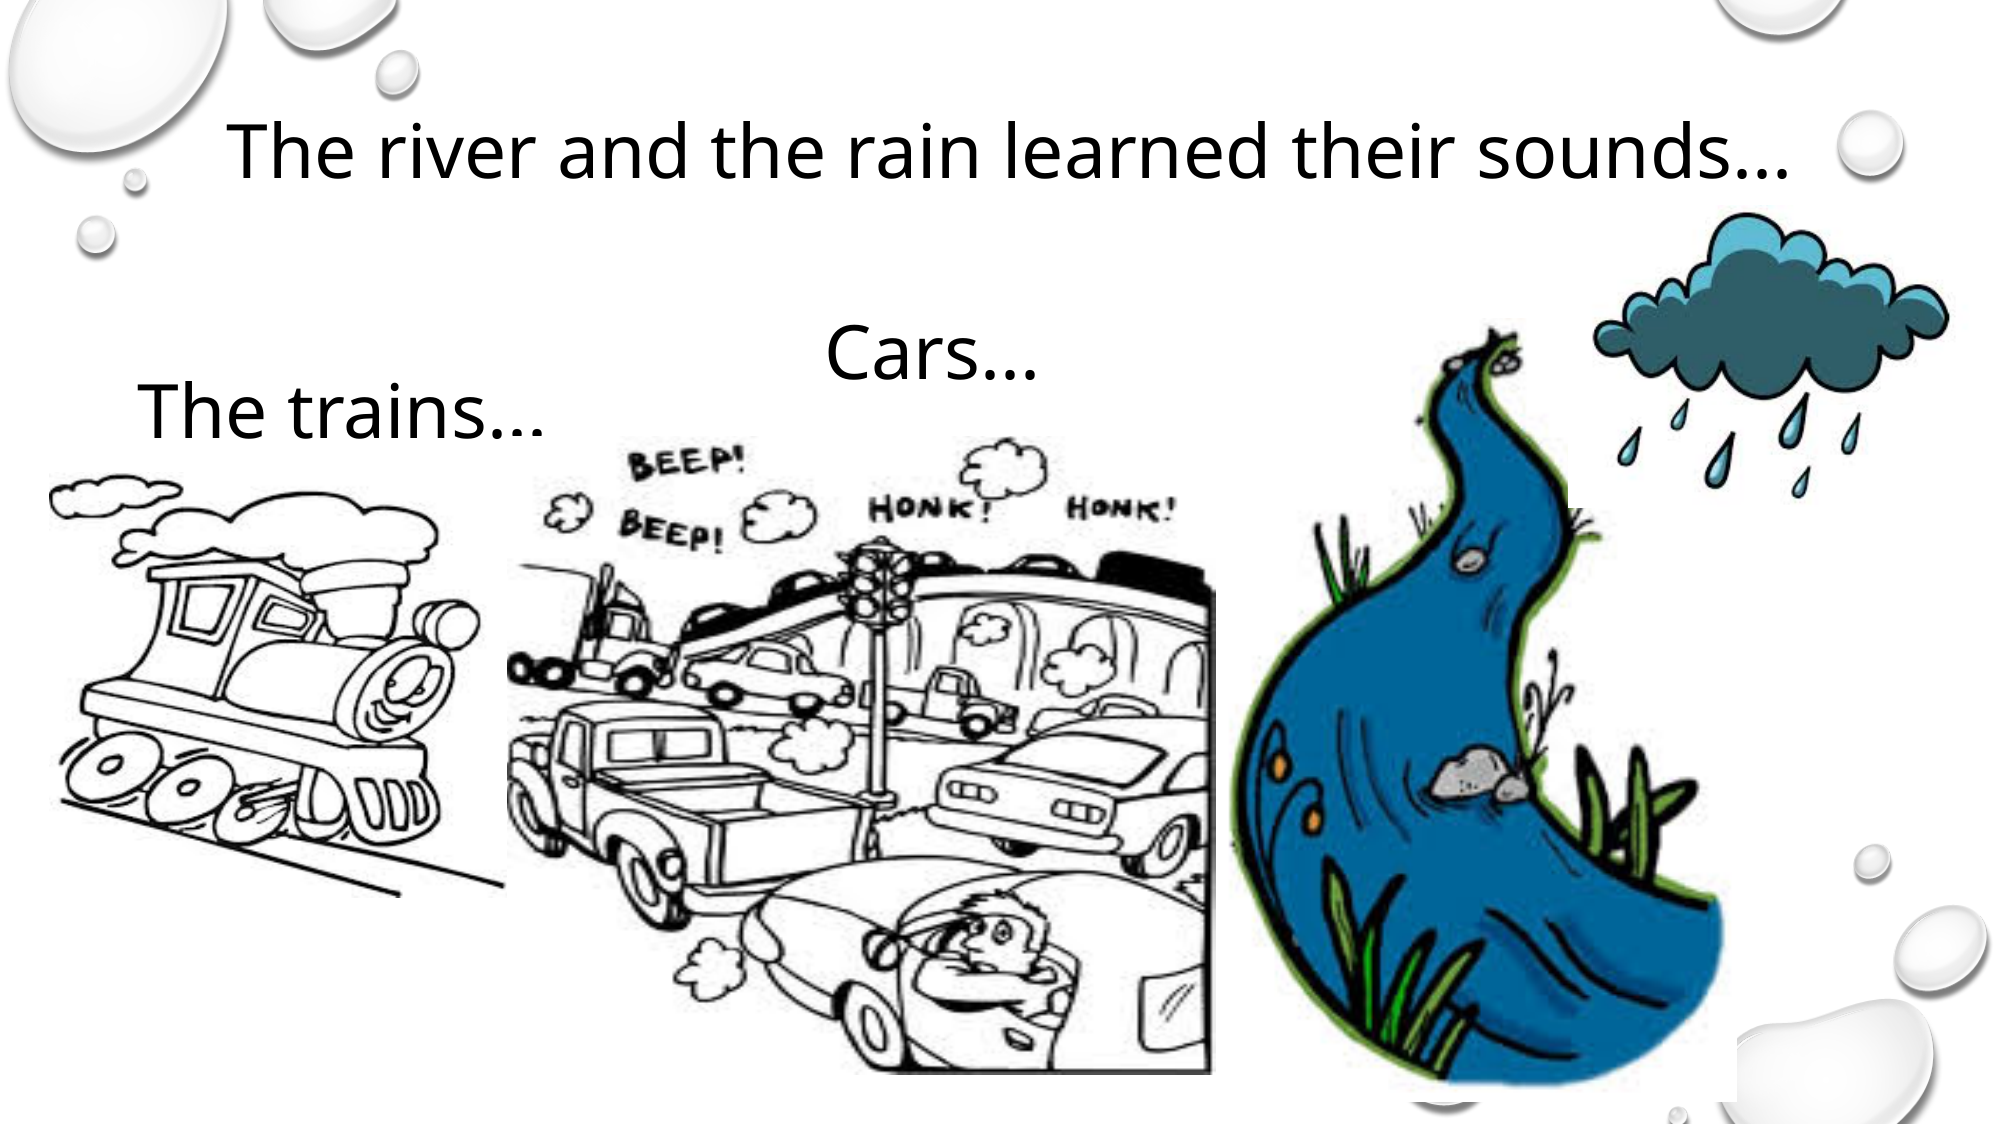

The river and the rain learned their sounds...
Cars...
The trains...